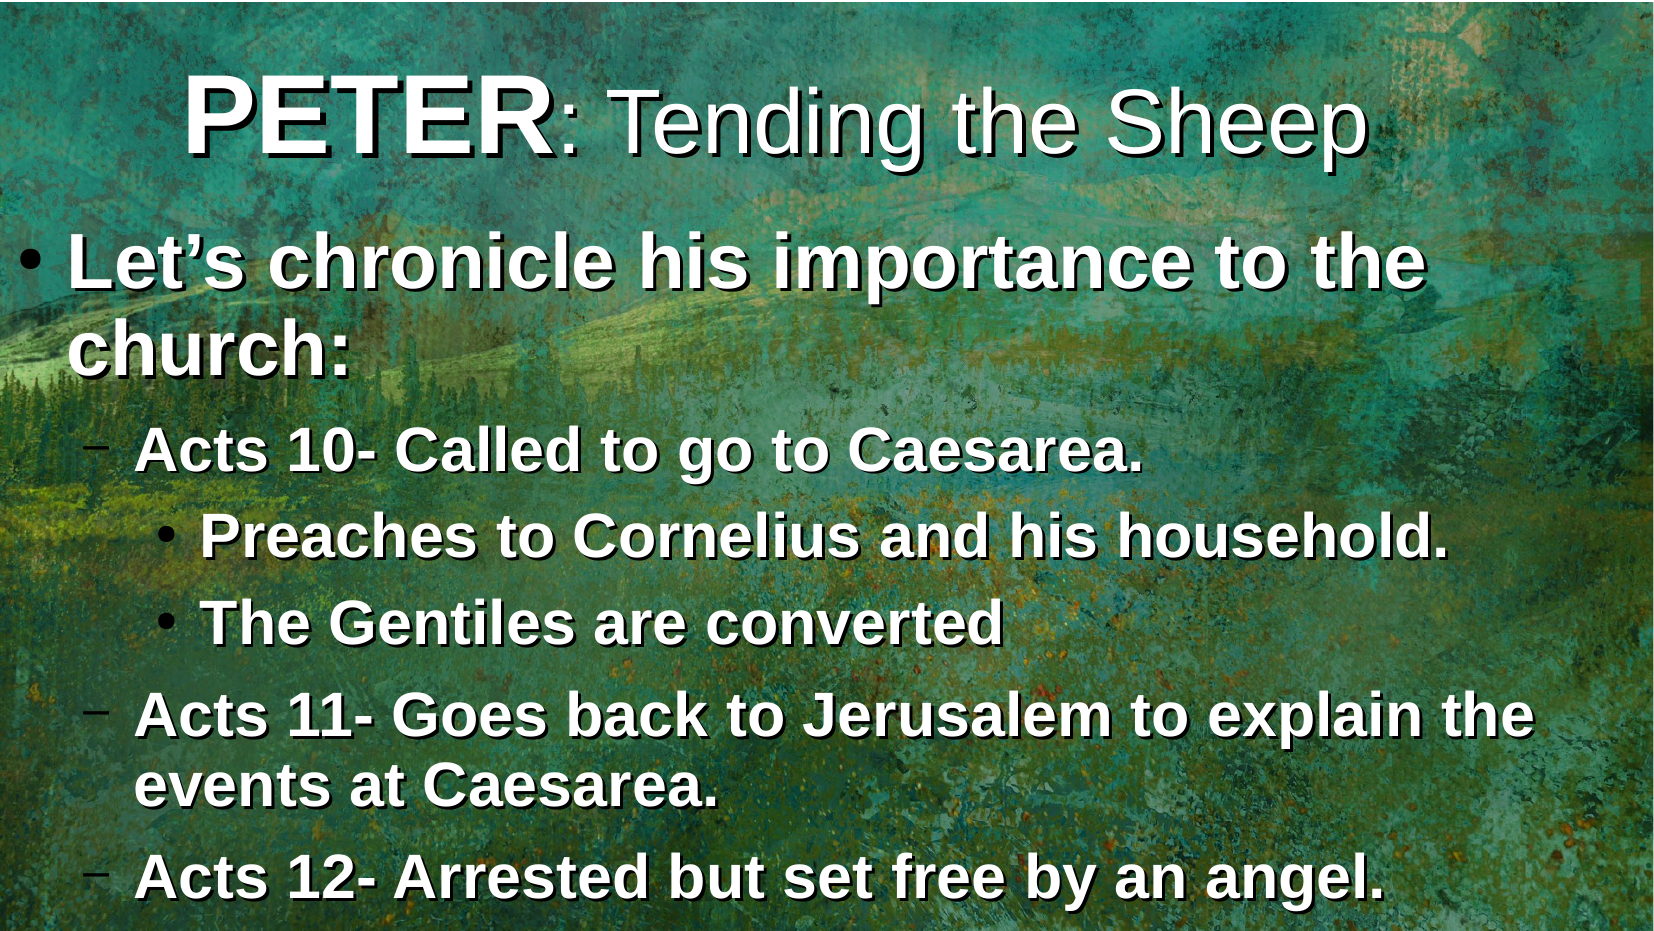

# PETER: Tending the Sheep
Let’s chronicle his importance to the church:
Acts 10- Called to go to Caesarea.
Preaches to Cornelius and his household.
The Gentiles are converted
Acts 11- Goes back to Jerusalem to explain the events at Caesarea.
Acts 12- Arrested but set free by an angel.